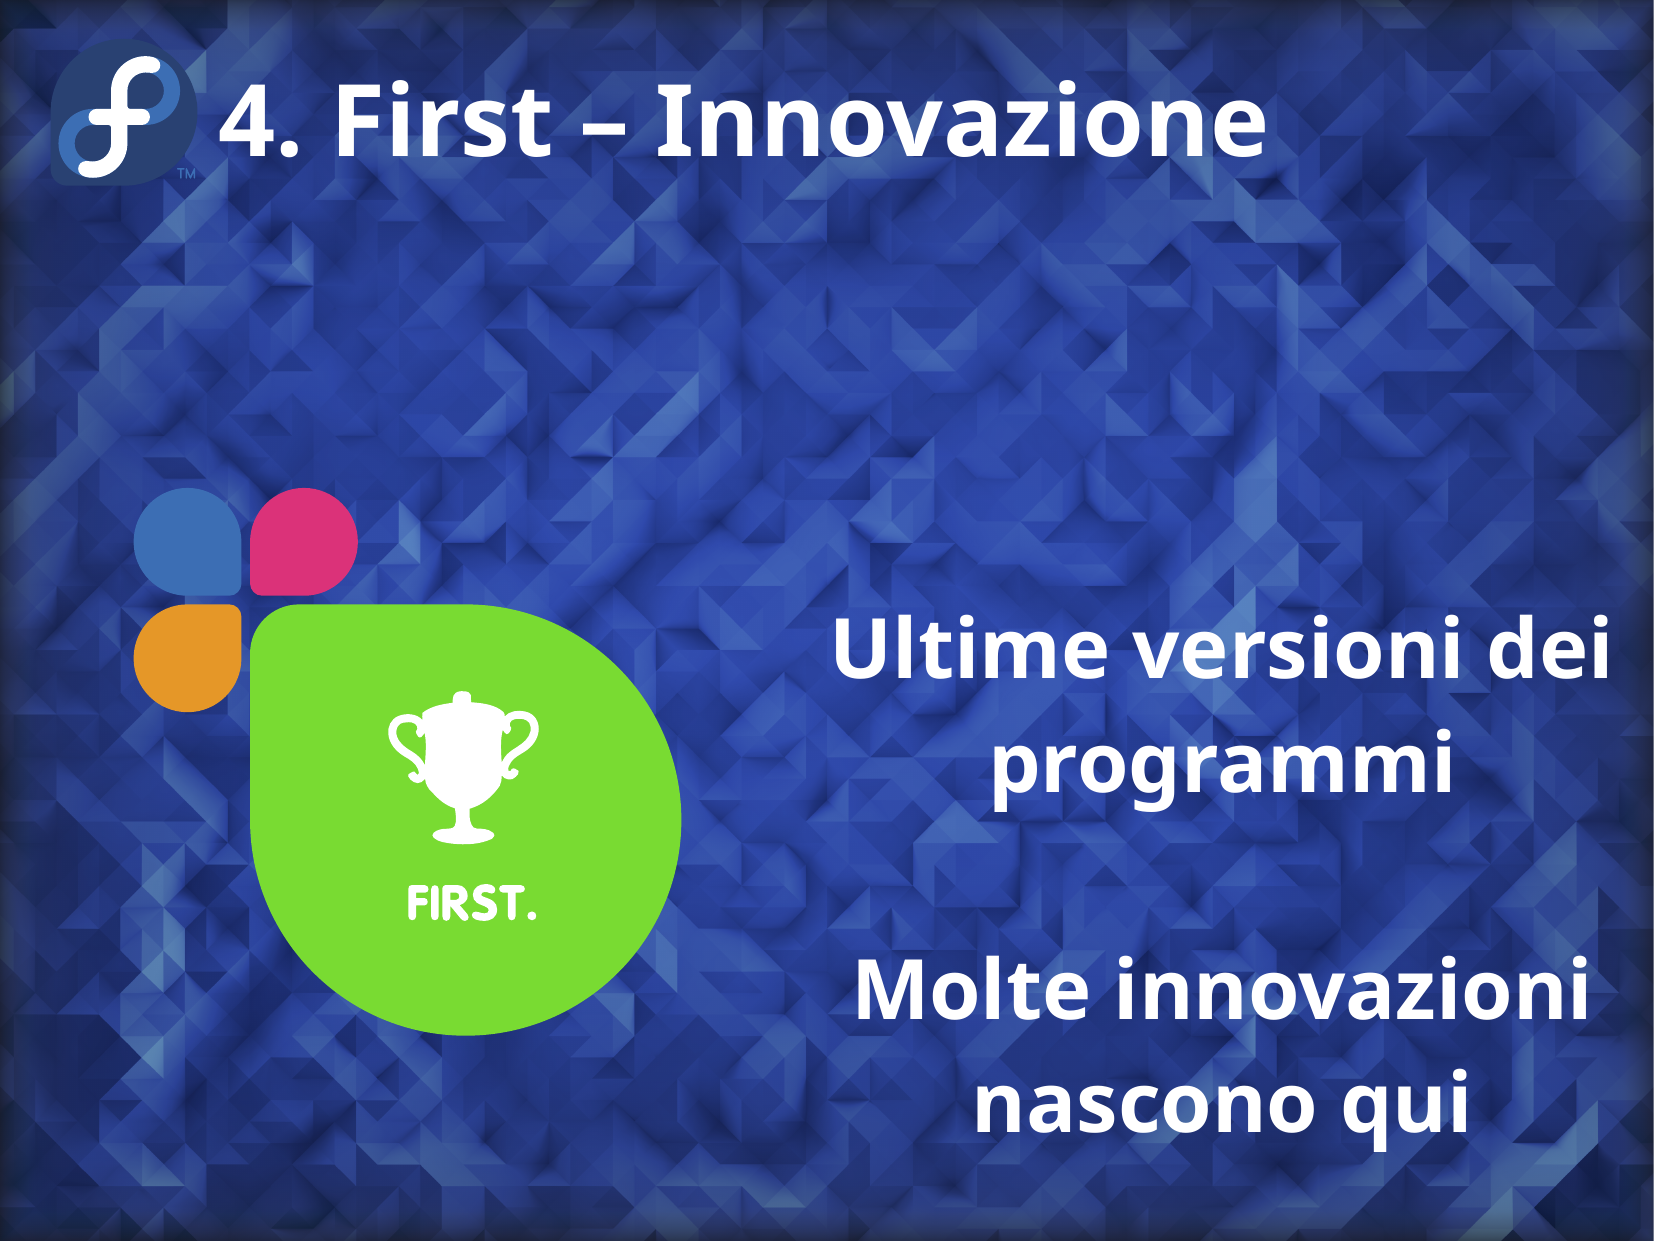

# 4. First – Innovazione
Ultime versioni dei programmi
Molte innovazioni nascono qui